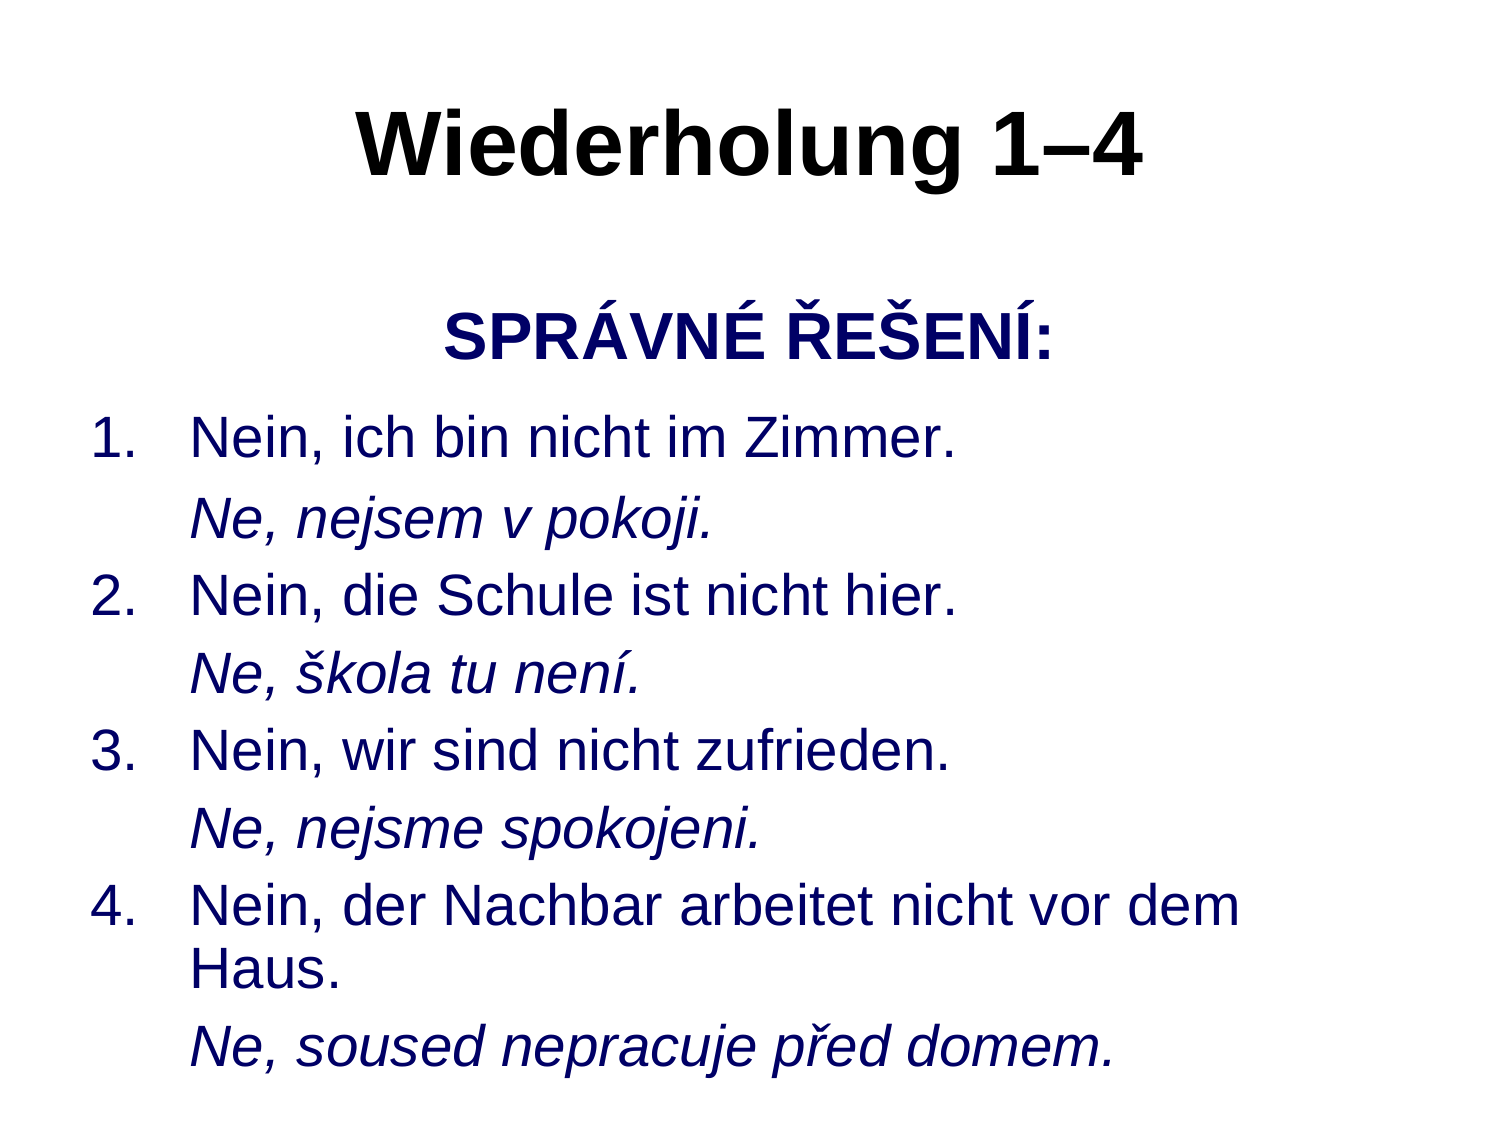

# Wiederholung 1–4
SPRÁVNÉ ŘEŠENÍ:
1. 	Nein, ich bin nicht im Zimmer.
	Ne, nejsem v pokoji.
2. 	Nein, die Schule ist nicht hier.
	Ne, škola tu není.
3. 	Nein, wir sind nicht zufrieden.
	Ne, nejsme spokojeni.
4. 	Nein, der Nachbar arbeitet nicht vor dem Haus.
	Ne, soused nepracuje před domem.